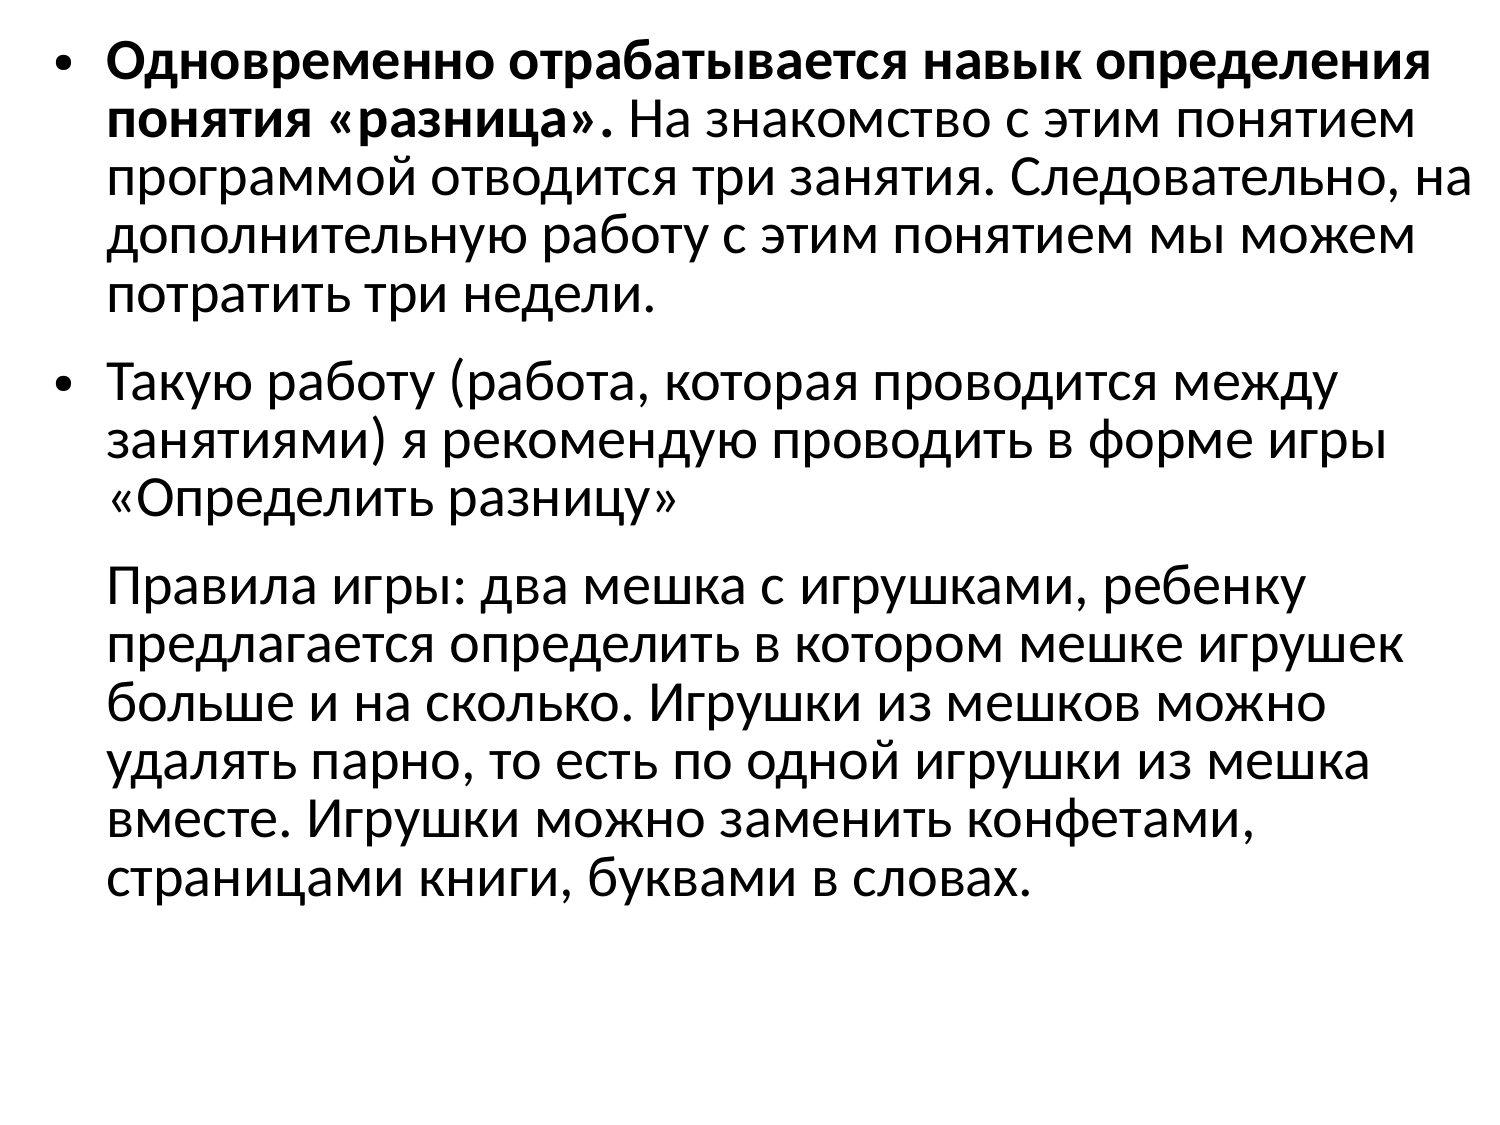

# Одновременно отрабатывается навык определения понятия «разница». На знакомство с этим понятием программой отводится три занятия. Следовательно, на дополнительную работу с этим понятием мы можем потратить три недели.
Такую работу (работа, которая проводится между занятиями) я рекомендую проводить в форме игры «Определить разницу»
Правила игры: два мешка с игрушками, ребенку предлагается определить в котором мешке игрушек больше и на сколько. Игрушки из мешков можно удалять парно, то есть по одной игрушки из мешка вместе. Игрушки можно заменить конфетами, страницами книги, буквами в словах.